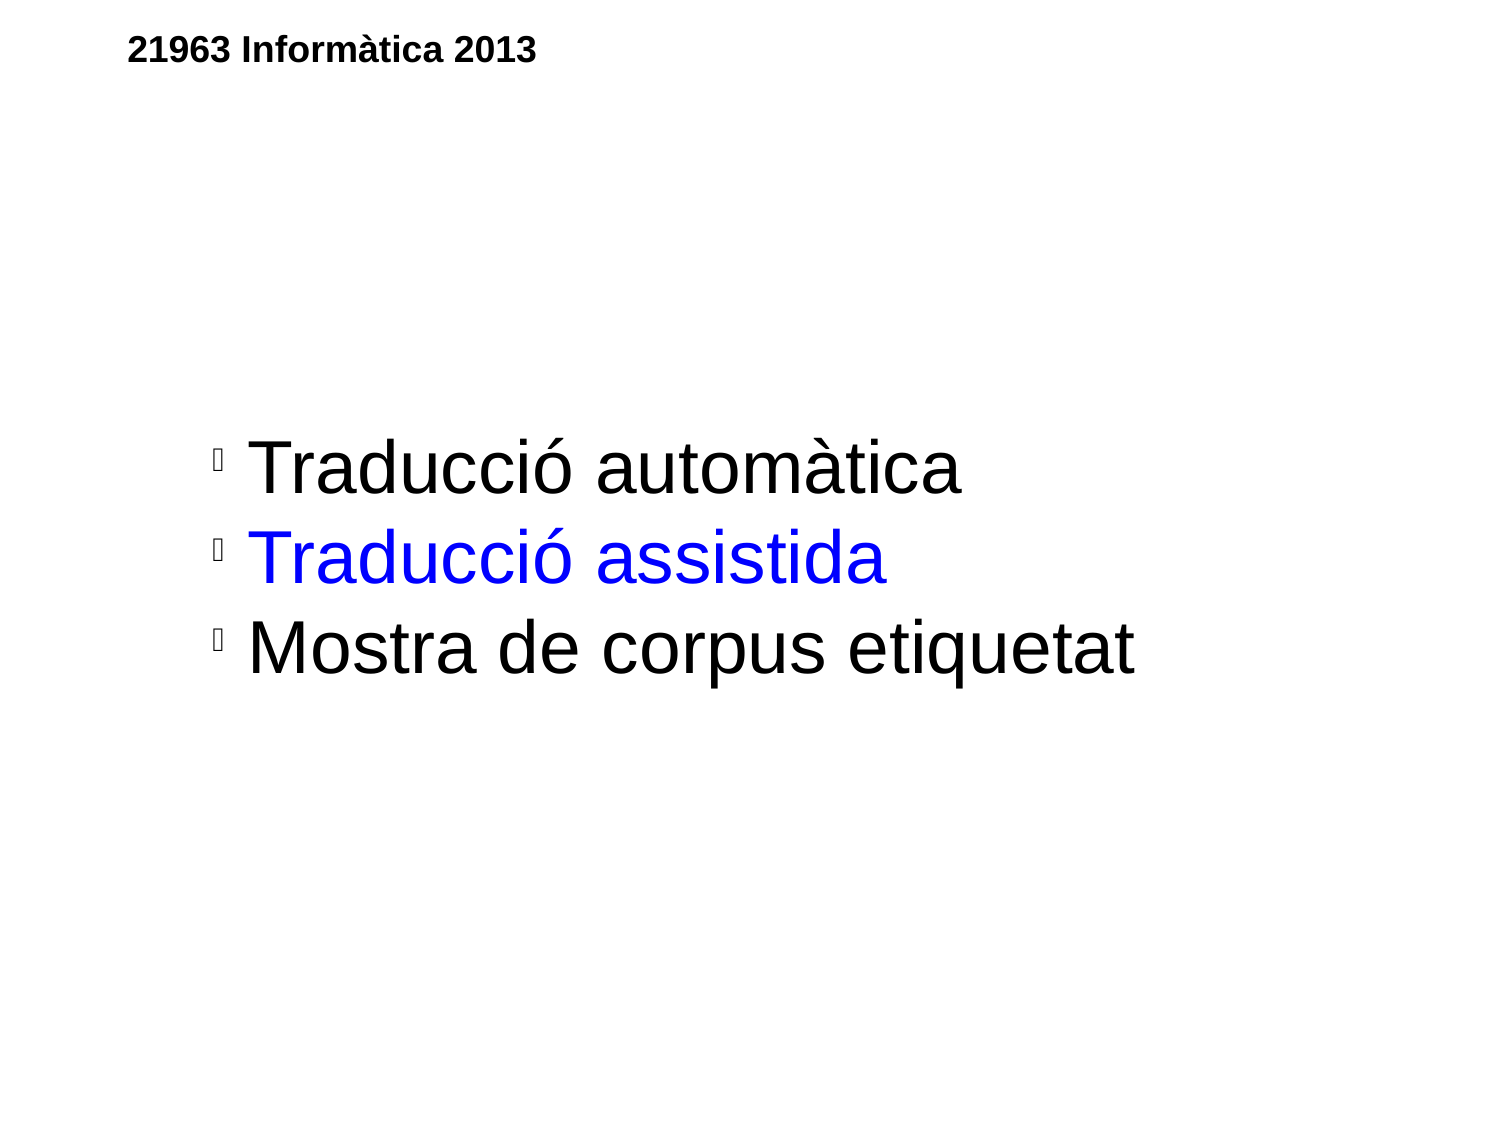

21963 Informàtica 2013
Traducció automàtica
Traducció assistida
Mostra de corpus etiquetat